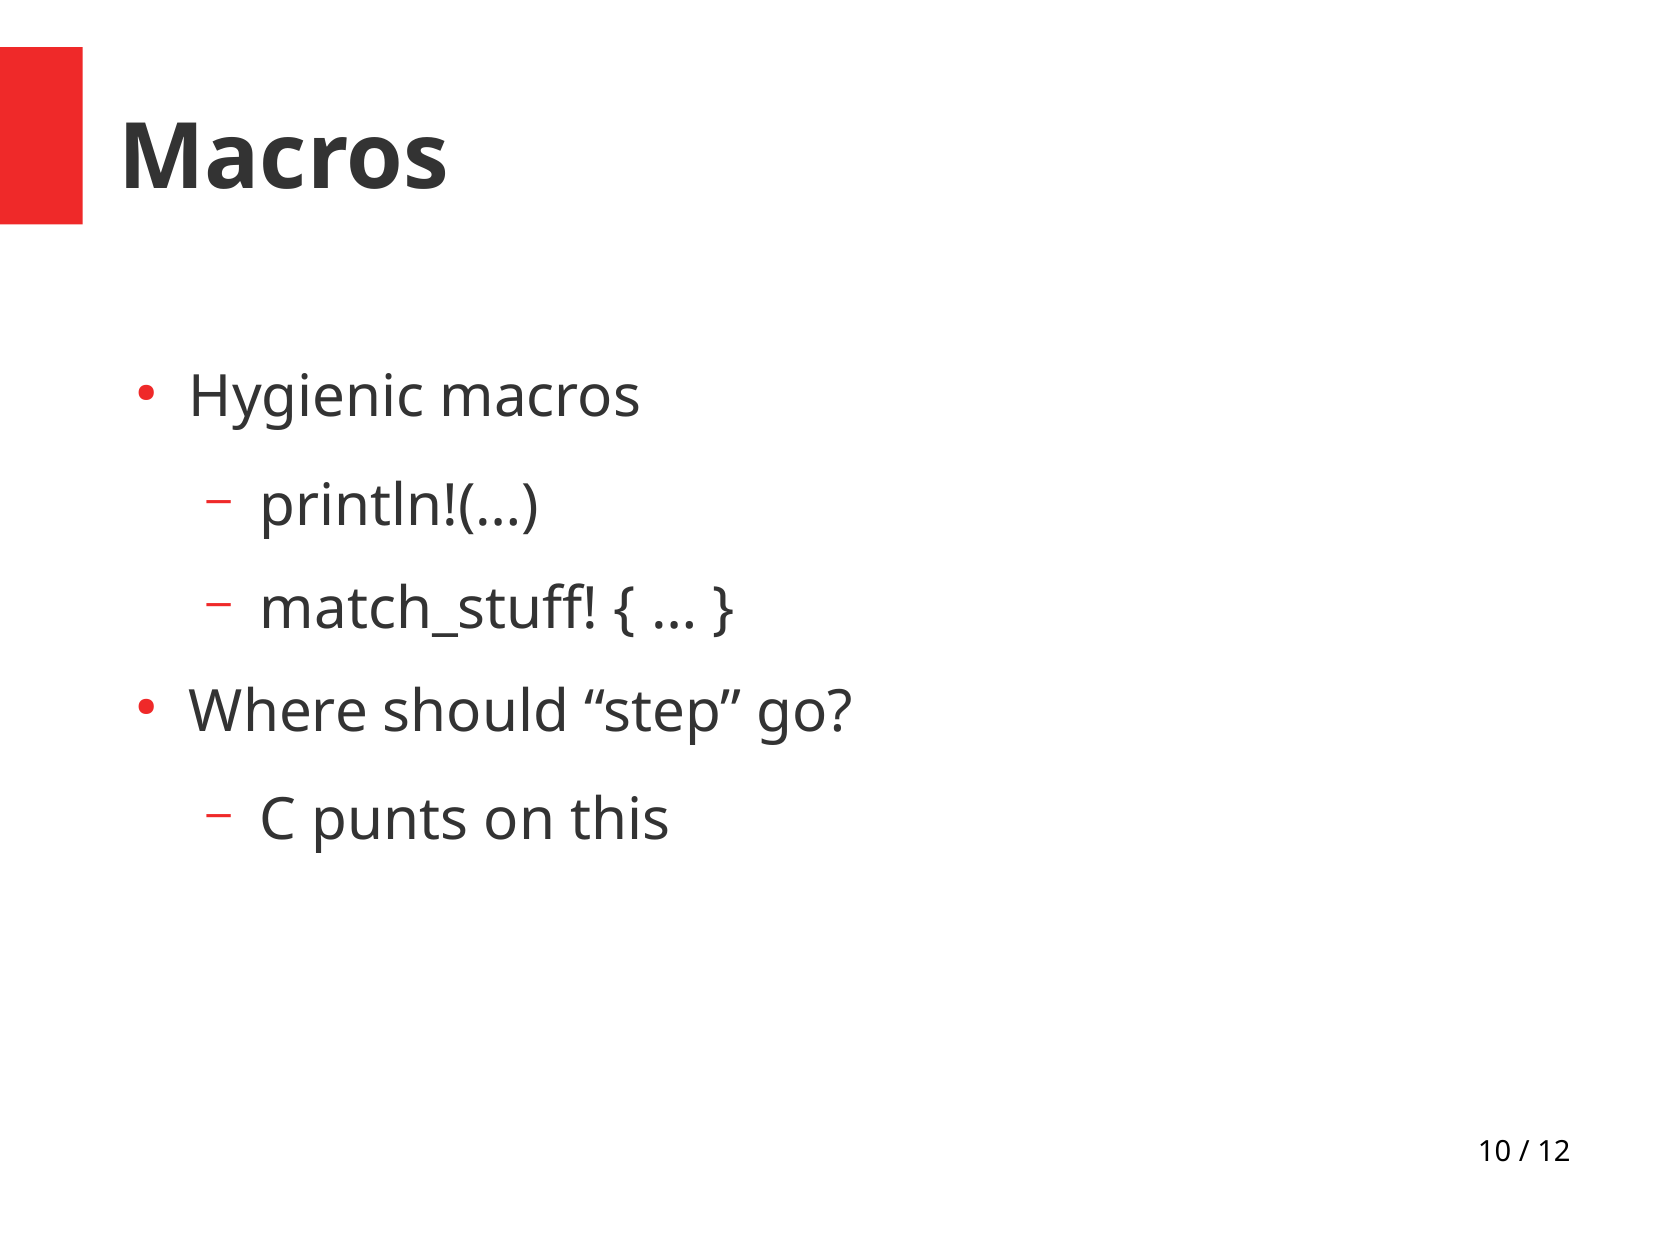

# Macros
Hygienic macros
println!(…)
match_stuff! { … }
Where should “step” go?
C punts on this
10